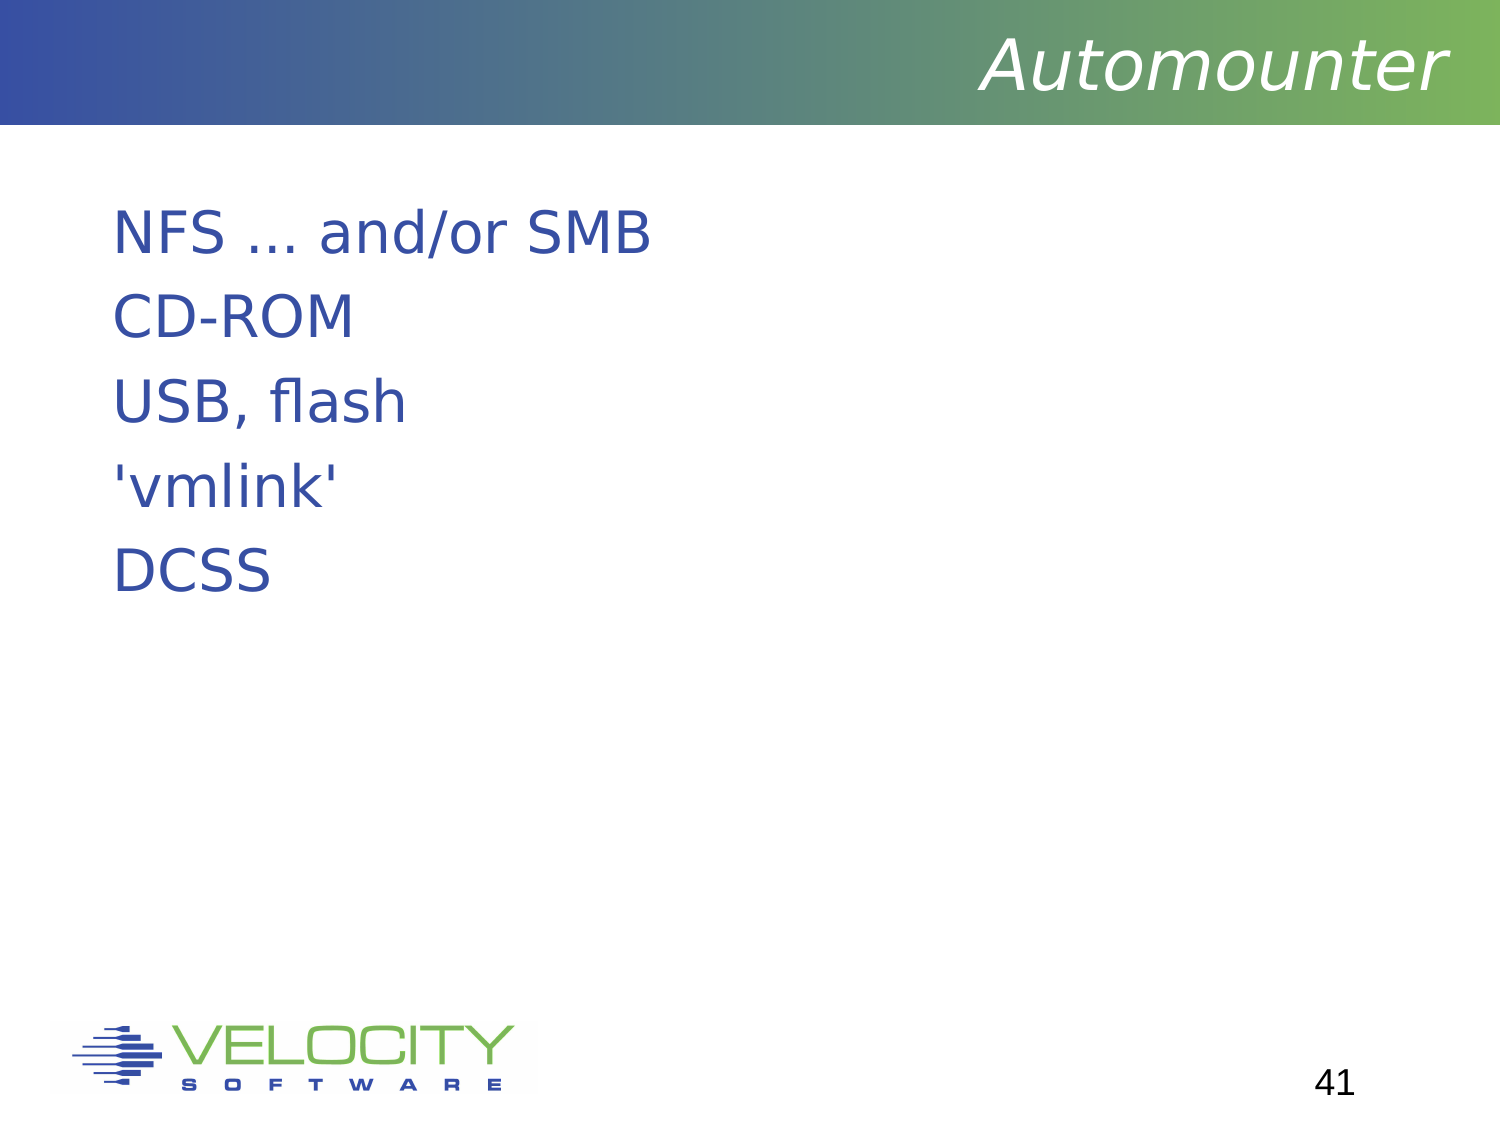

# Automounter
NFS ... and/or SMB
CD-ROM
USB, flash
'vmlink'
DCSS
41